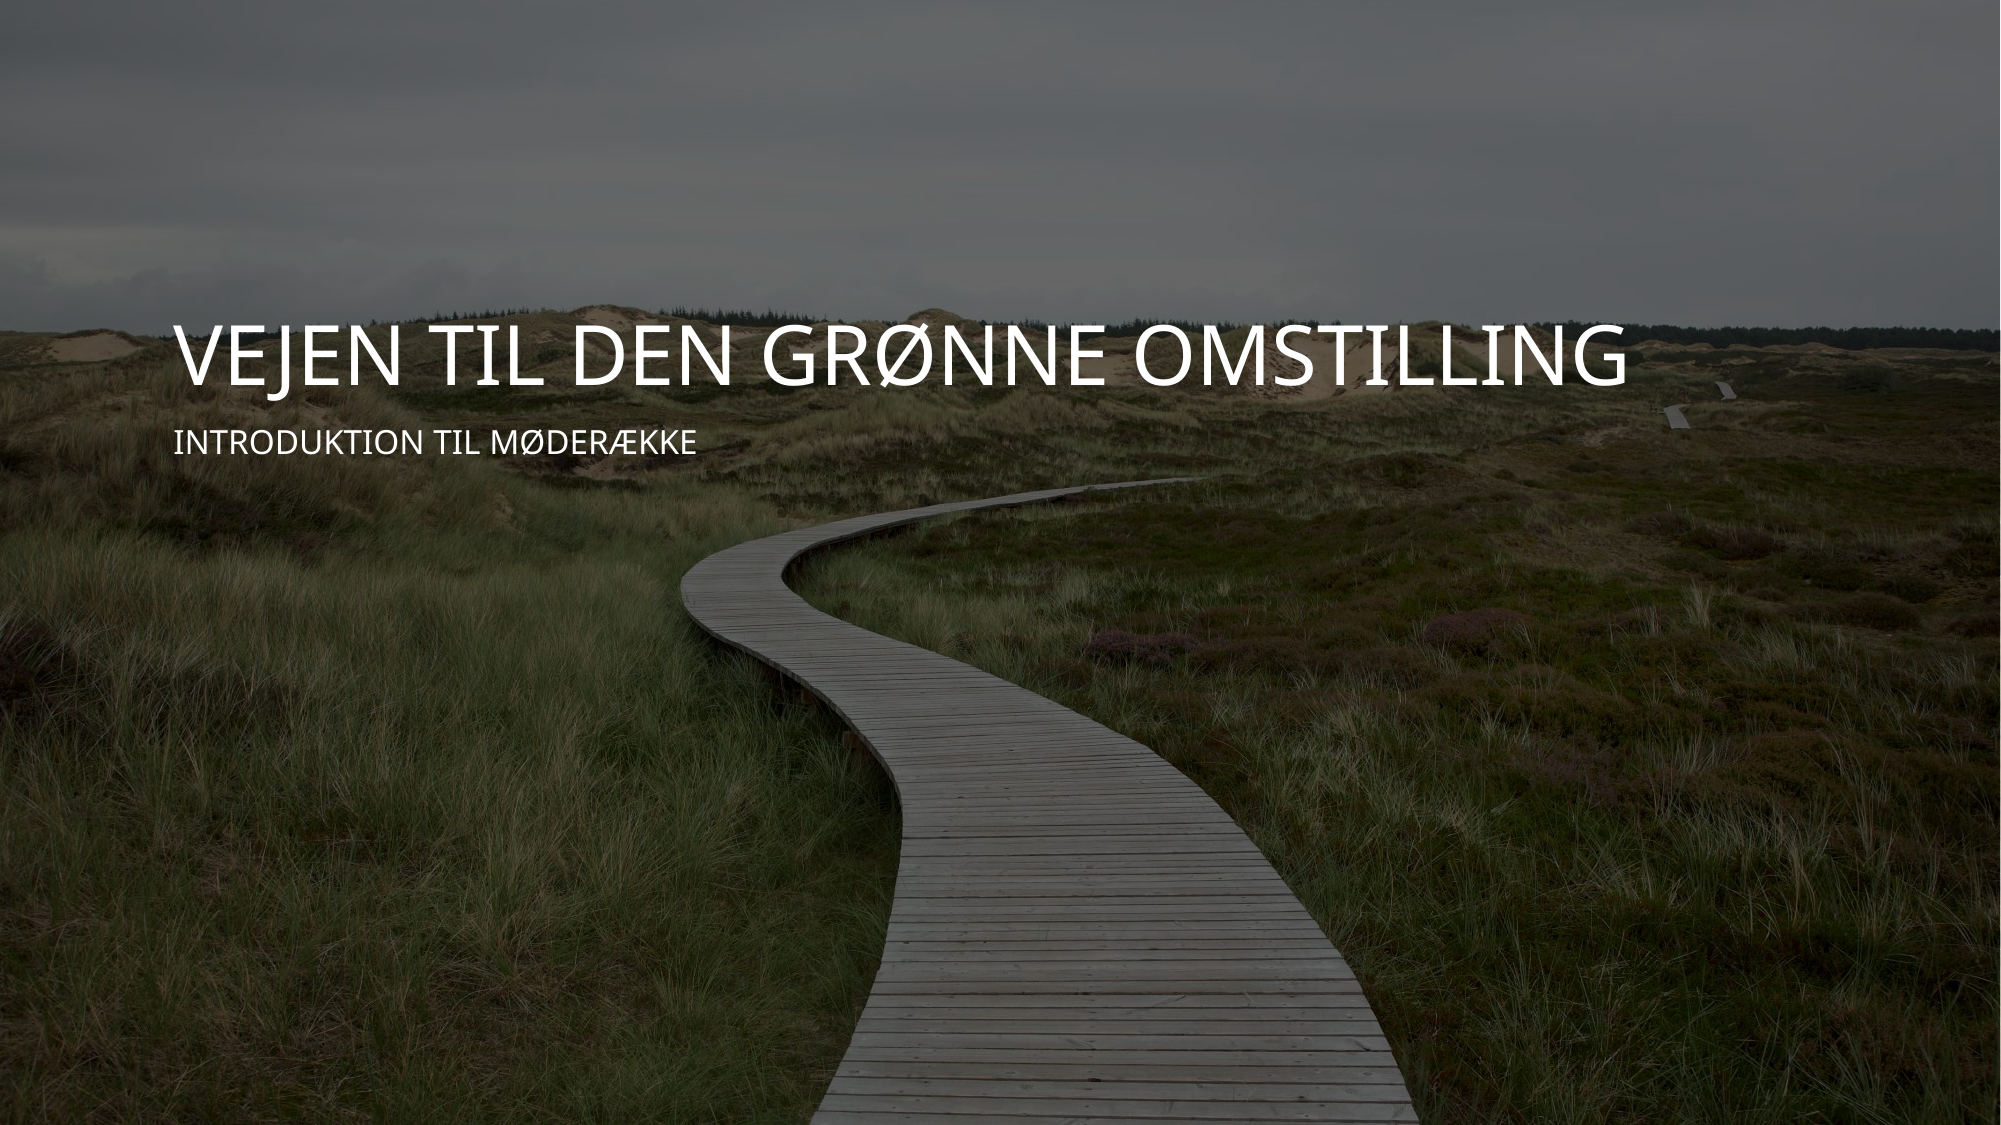

# Vejen til den grønne omstilling
Introduktion til møderække